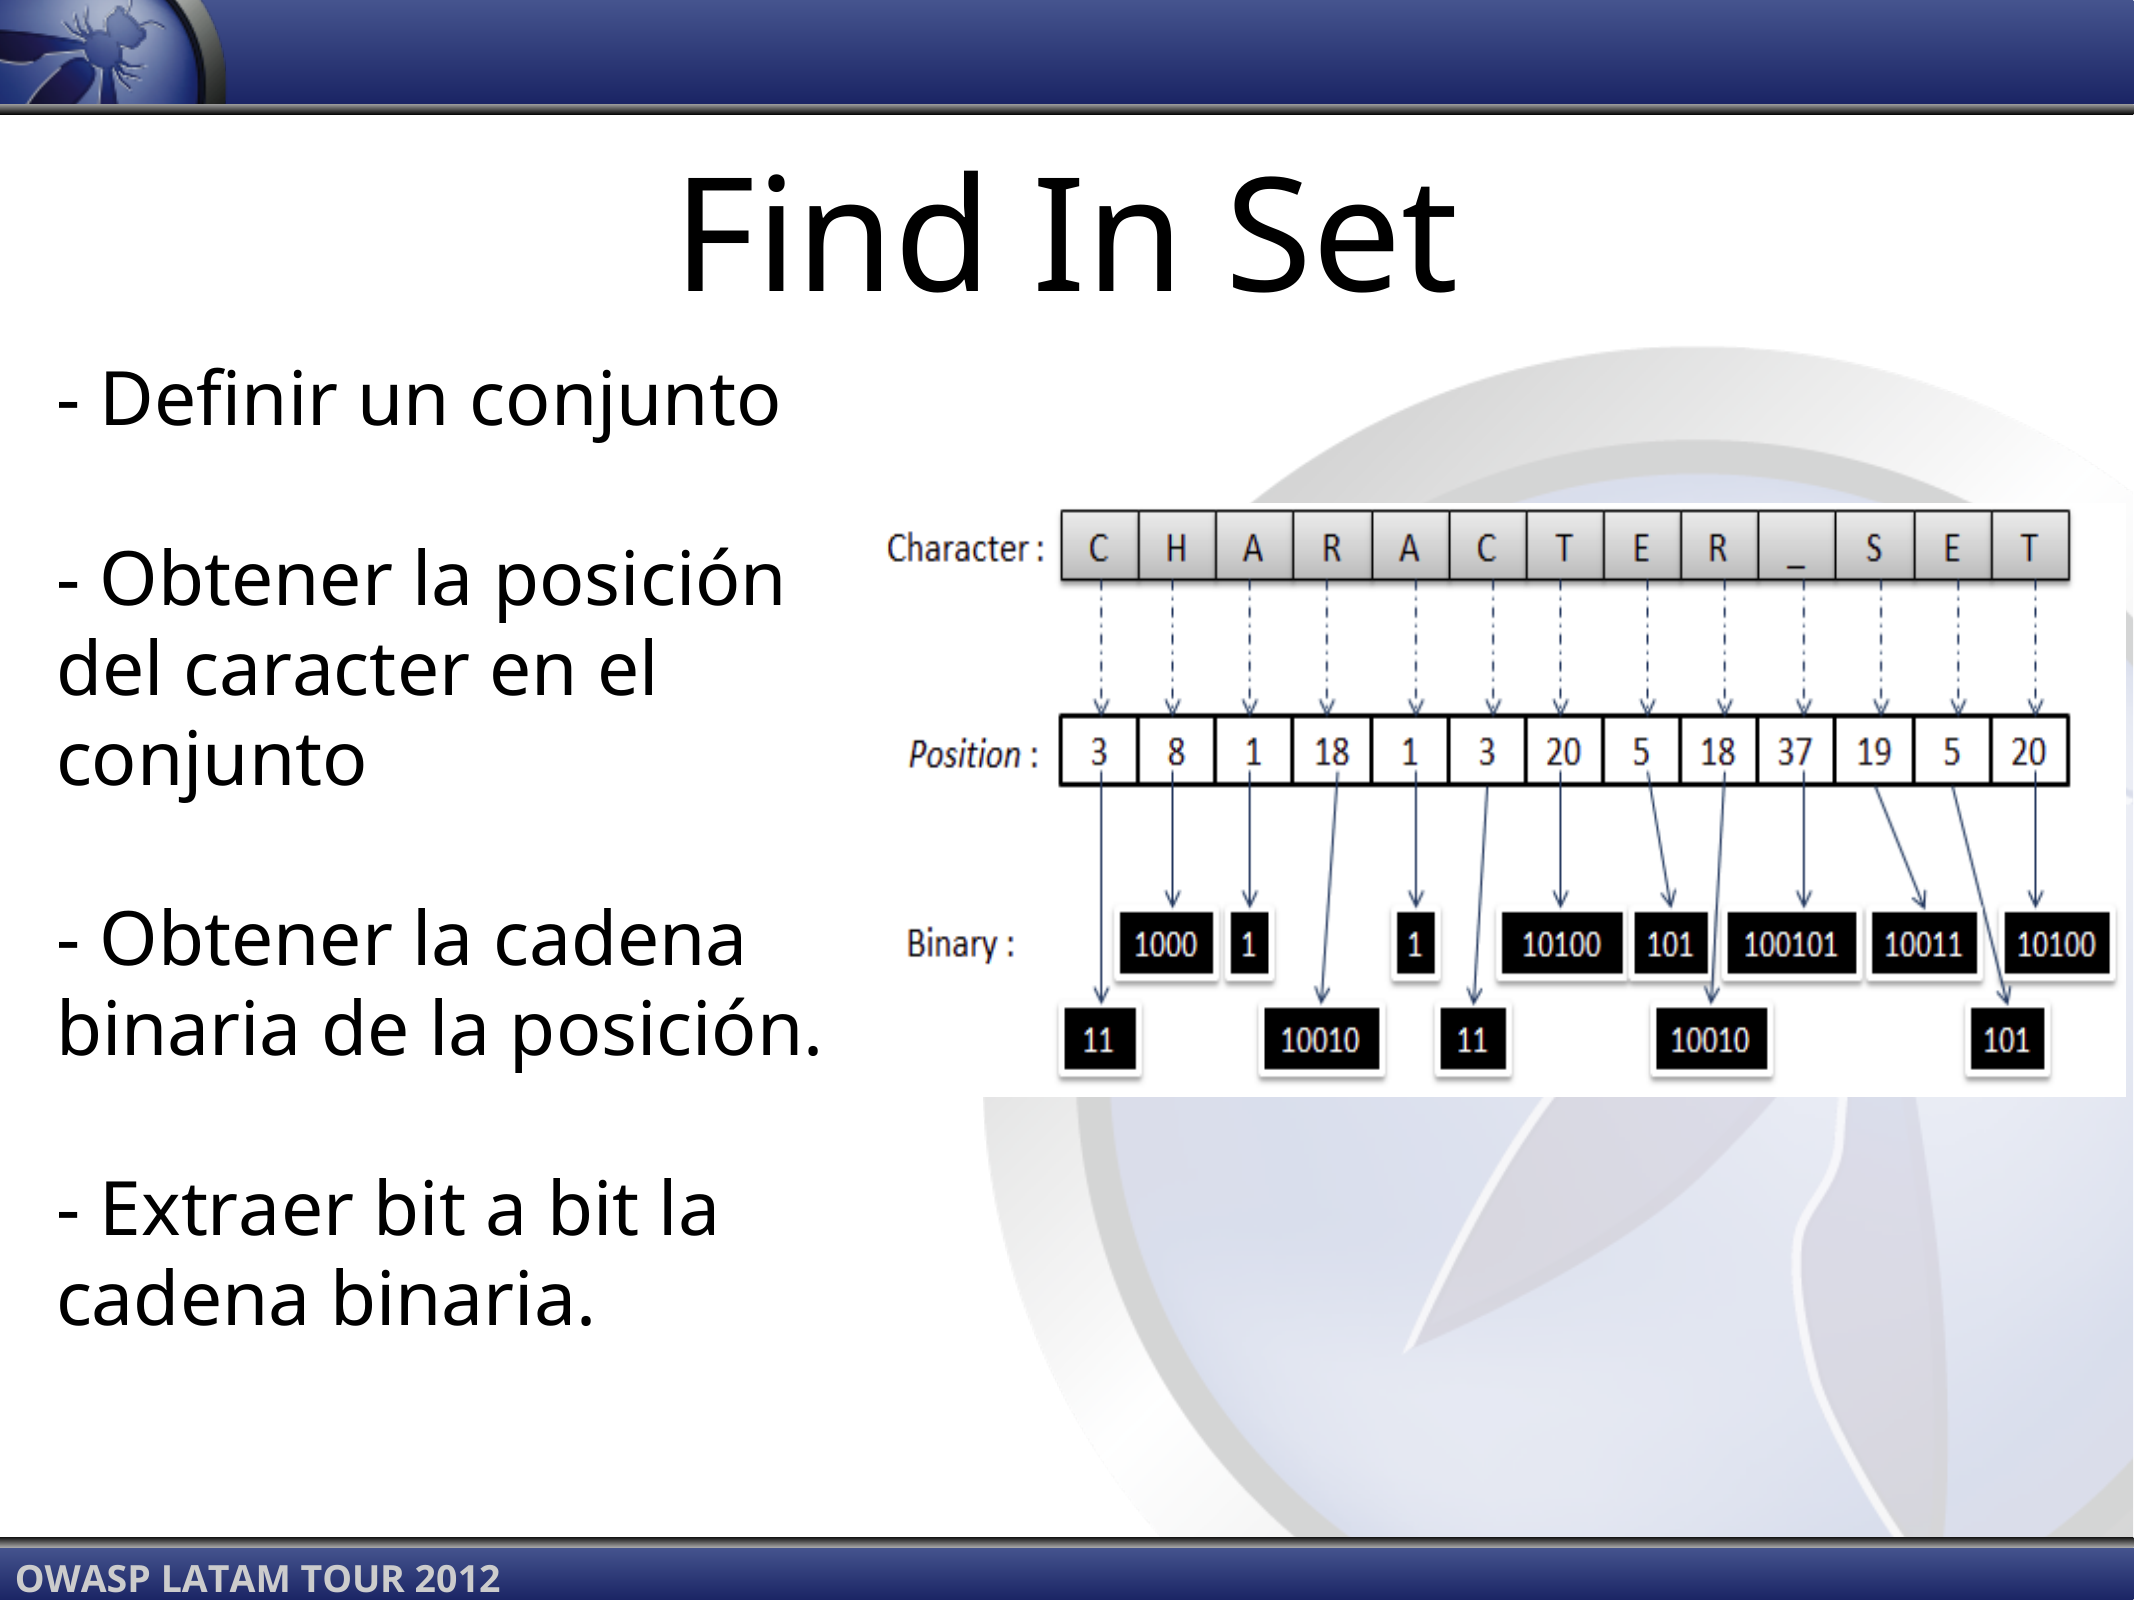

# Find In Set
- Definir un conjunto
- Obtener la posición del caracter en el conjunto
- Obtener la cadena binaria de la posición.
- Extraer bit a bit la cadena binaria.